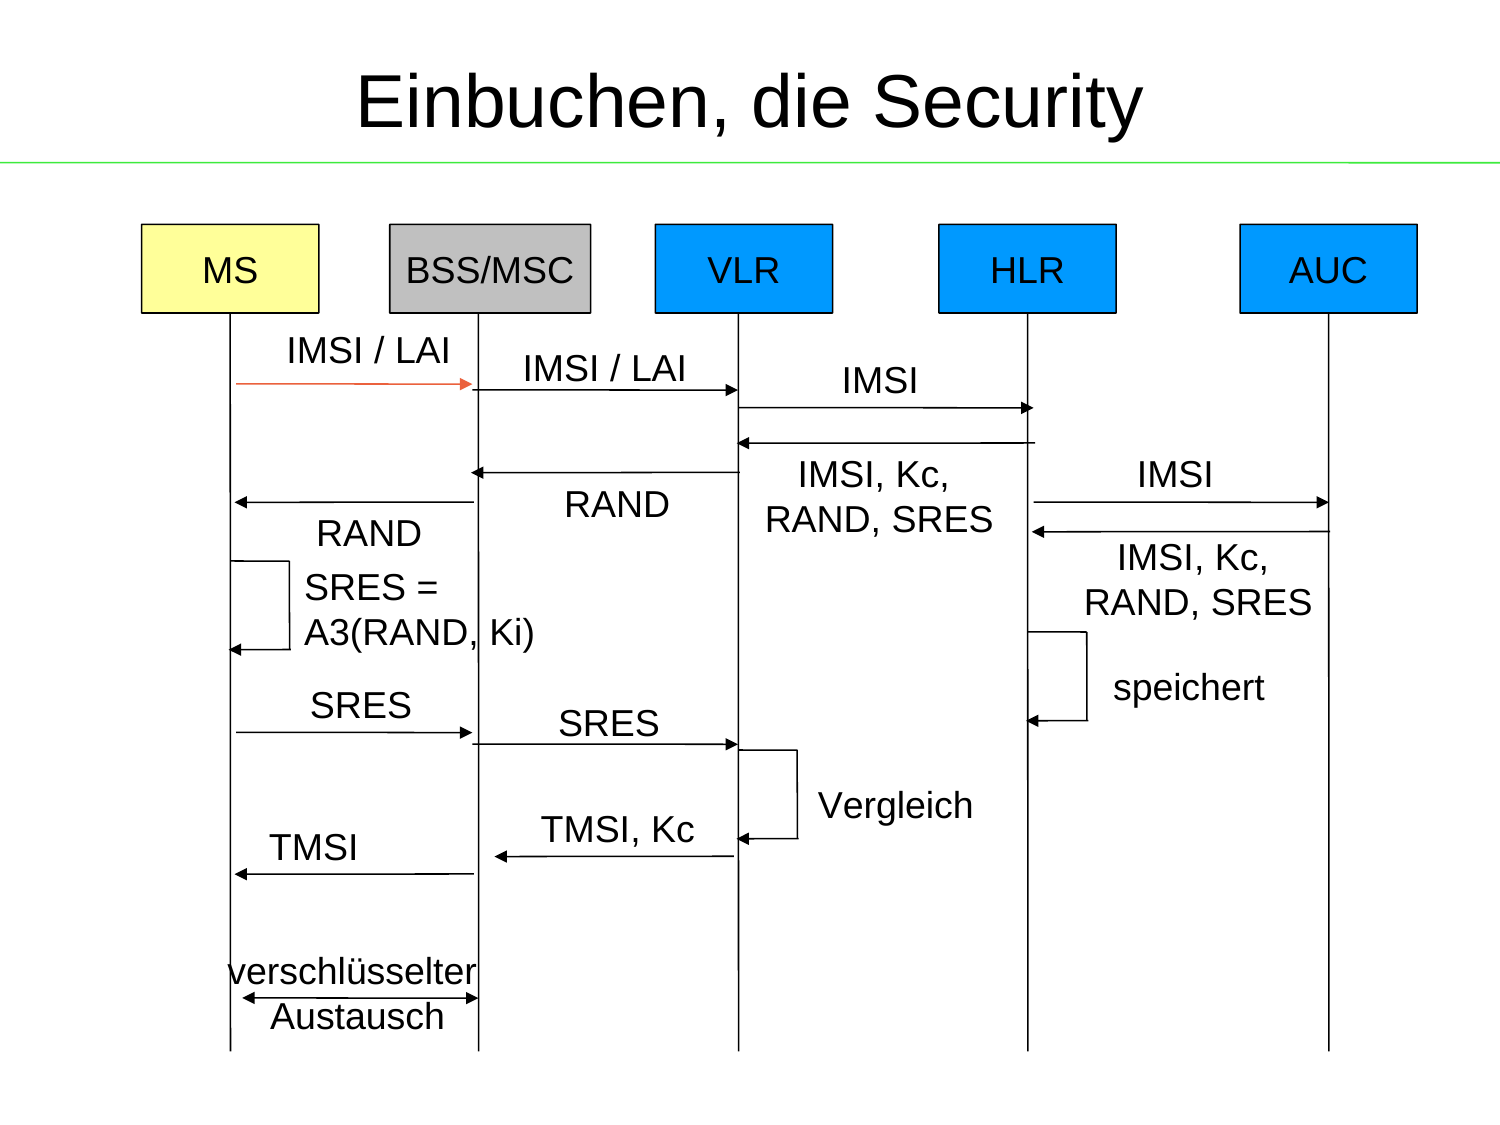

# Einbuchen, die Security
MS
BSS/MSC
VLR
HLR
AUC
IMSI / LAI
IMSI / LAI
IMSI
IMSI, Kc,
RAND, SRES
IMSI
RAND
RAND
IMSI, Kc,
RAND, SRES
SRES =
A3(RAND, Ki)‏
speichert
SRES
SRES
Vergleich
TMSI, Kc
TMSI
verschlüsselter
Austausch